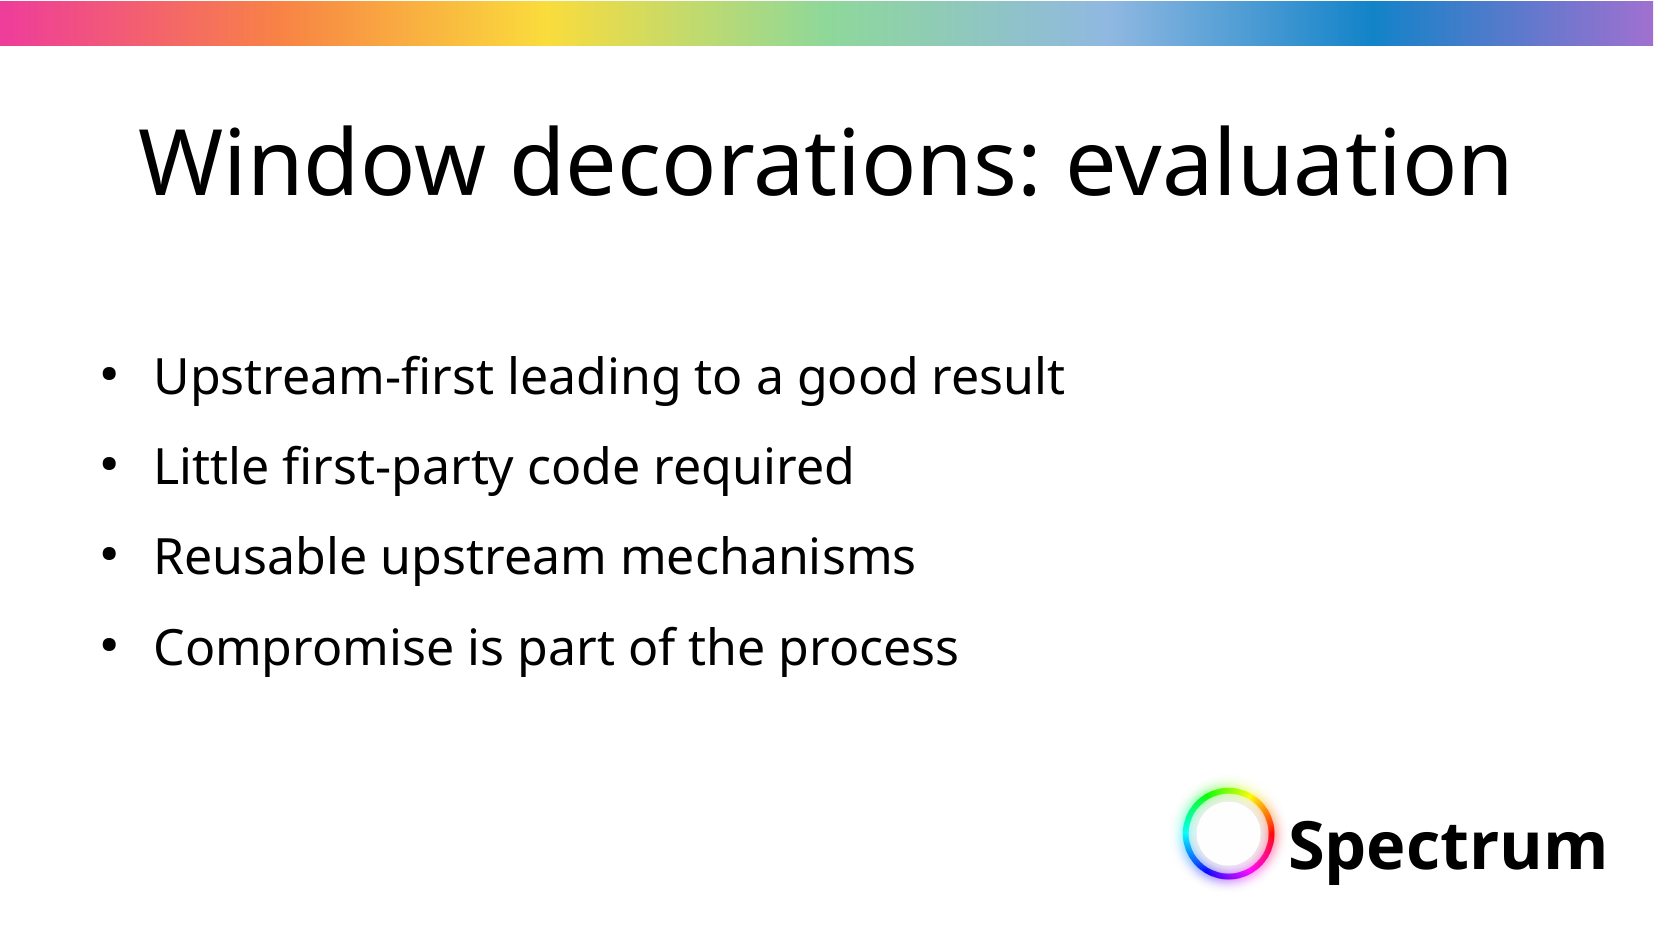

# Window decorations: evaluation
Upstream-first leading to a good result
Little first-party code required
Reusable upstream mechanisms
Compromise is part of the process